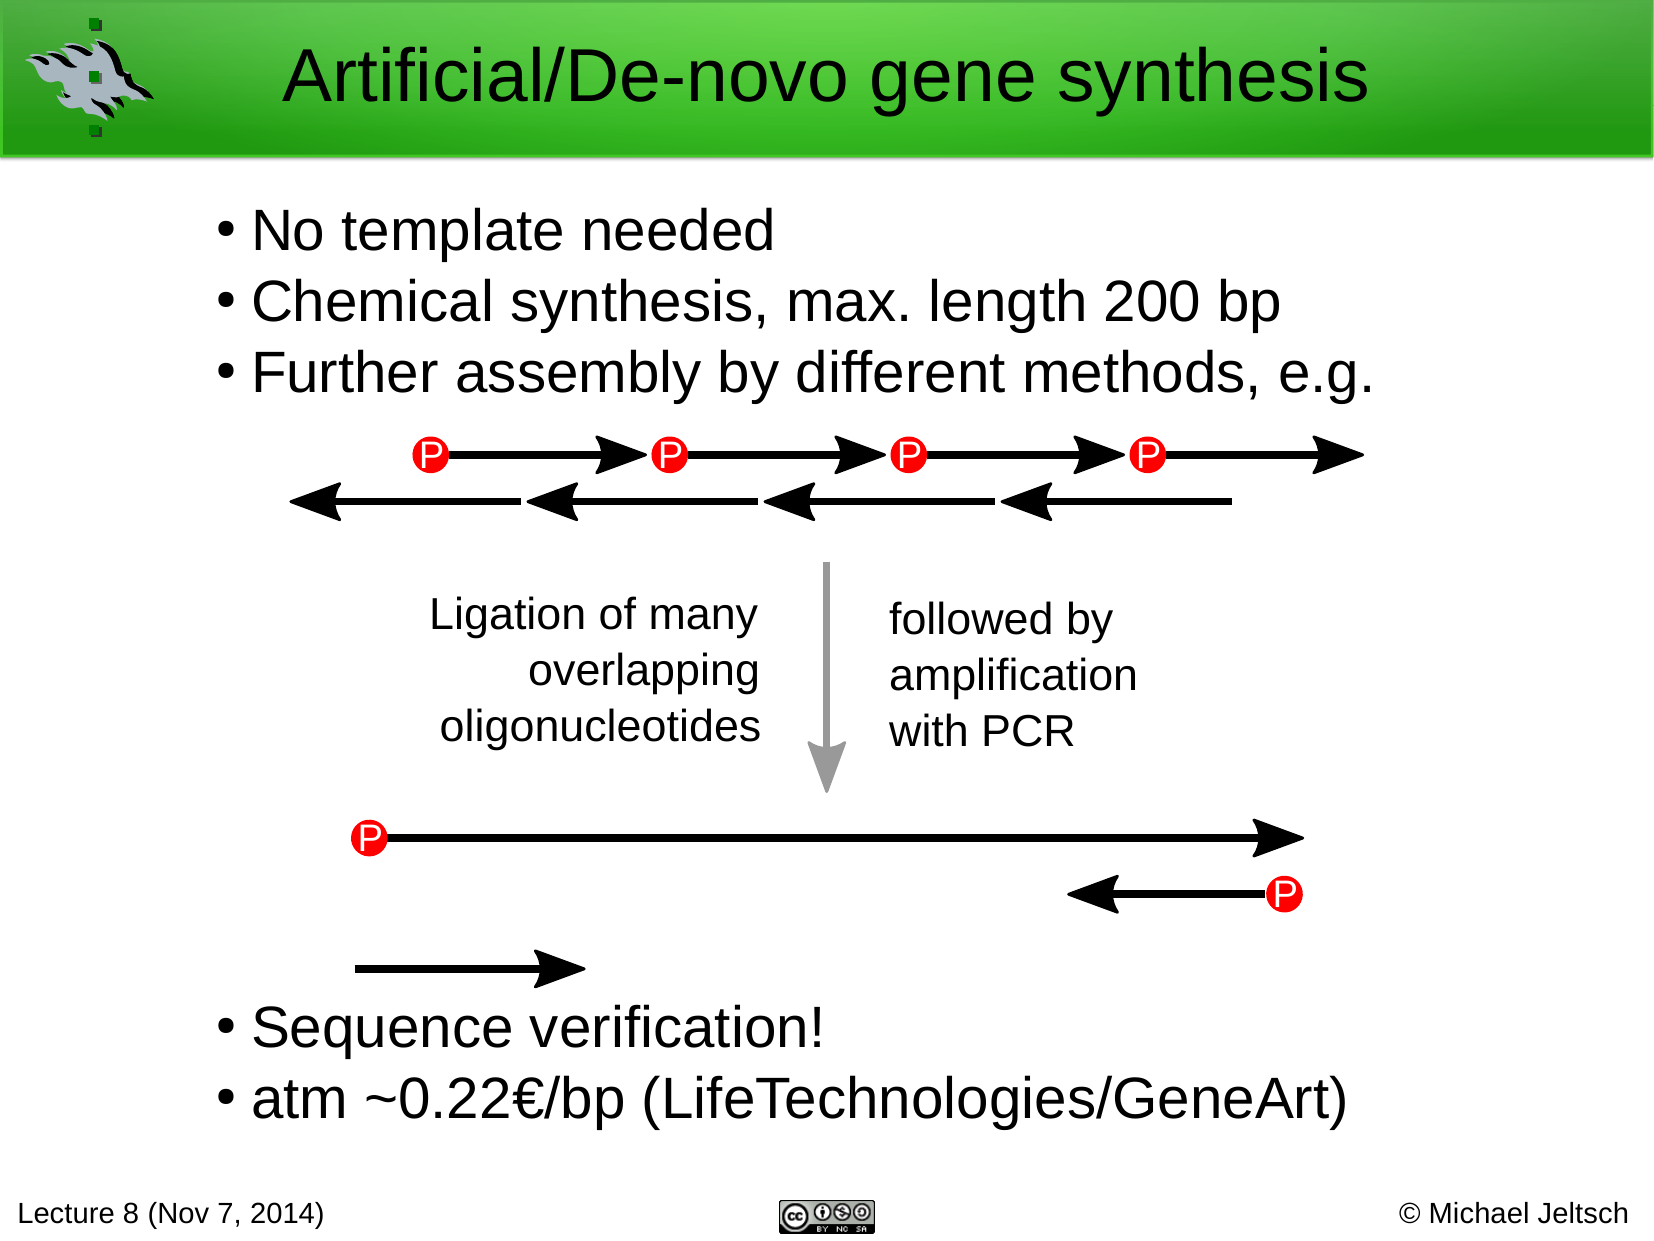

# Artificial/De-novo gene synthesis
No template needed
Chemical synthesis, max. length 200 bp
Further assembly by different methods, e.g.
Sequence verification!
atm ~0.22€/bp (LifeTechnologies/GeneArt)